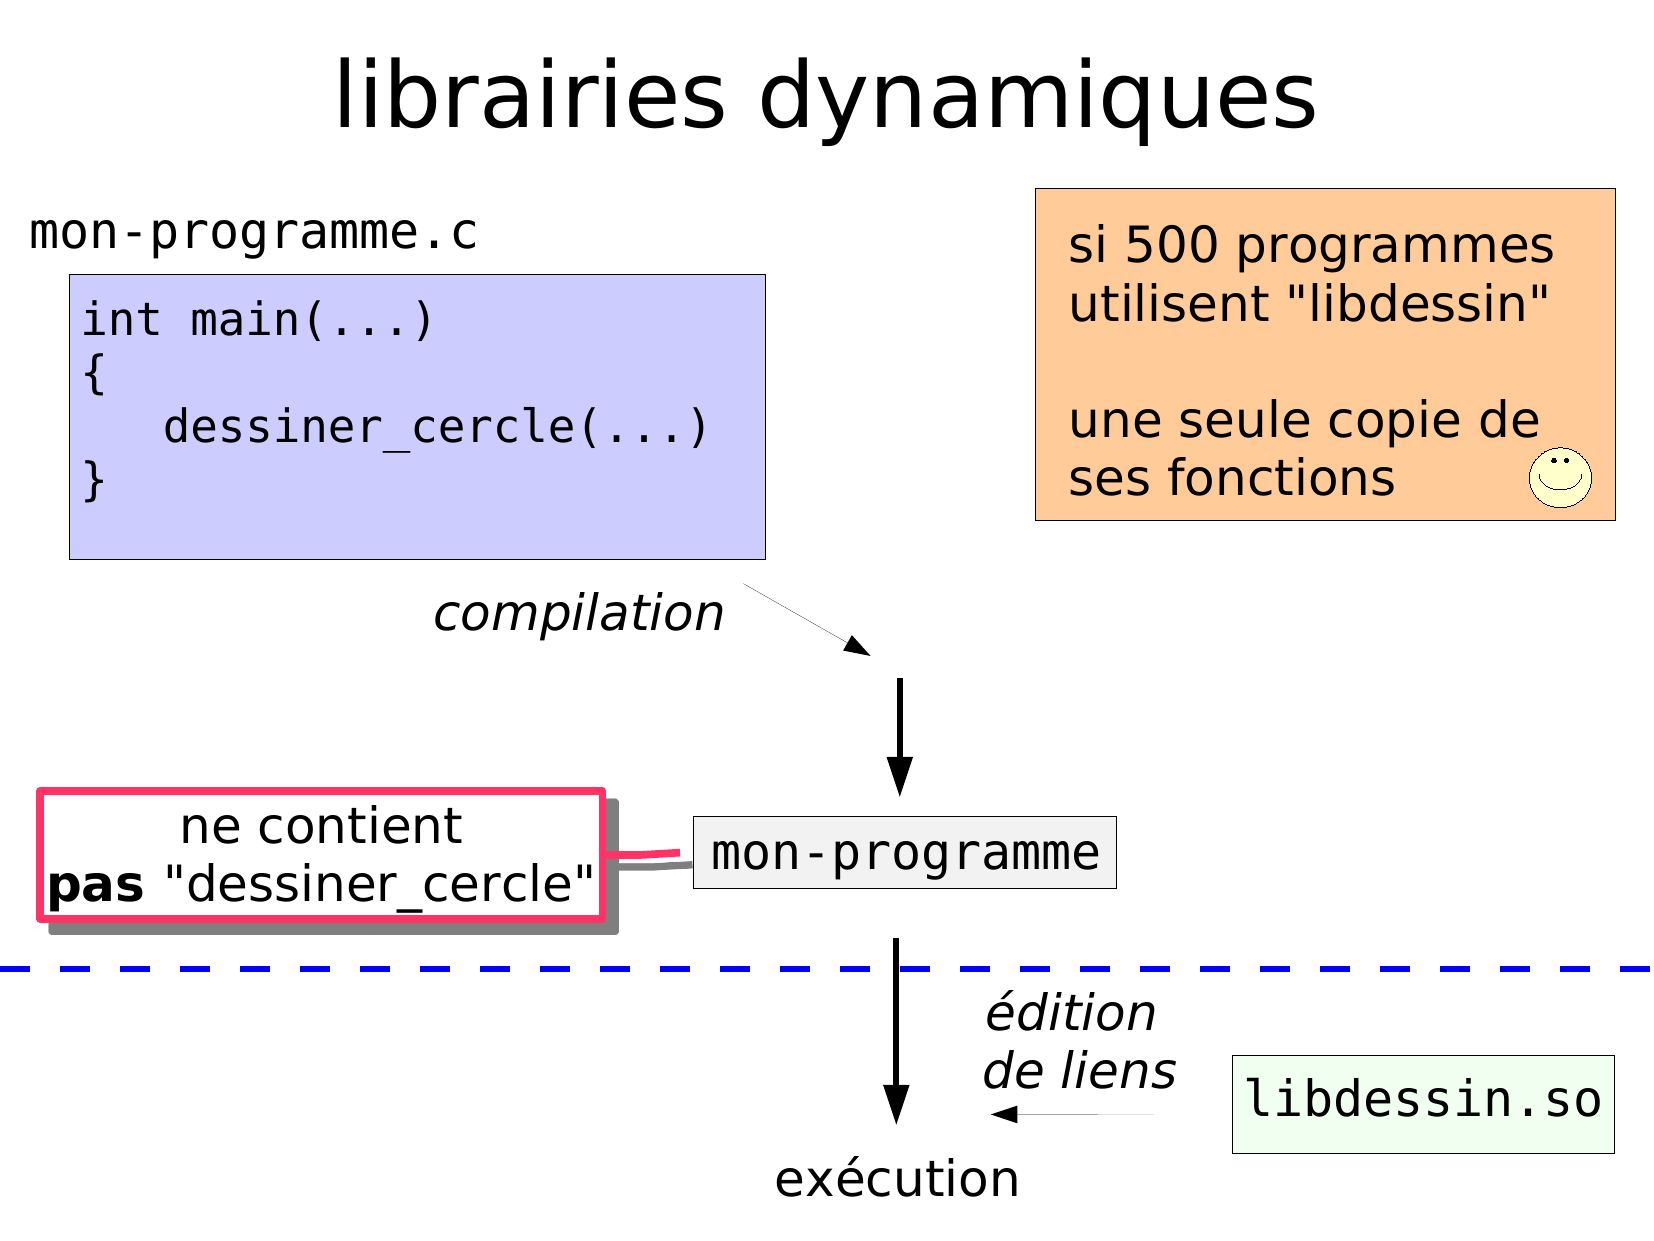

# librairies dynamiques
mon-programme.c
si 500 programmes
utilisent "libdessin"
une seule copie de ses fonctions
int main(...)
{
 dessiner_cercle(...)
}
compilation
mon-programme
édition
de liens
libdessin.so
exécution